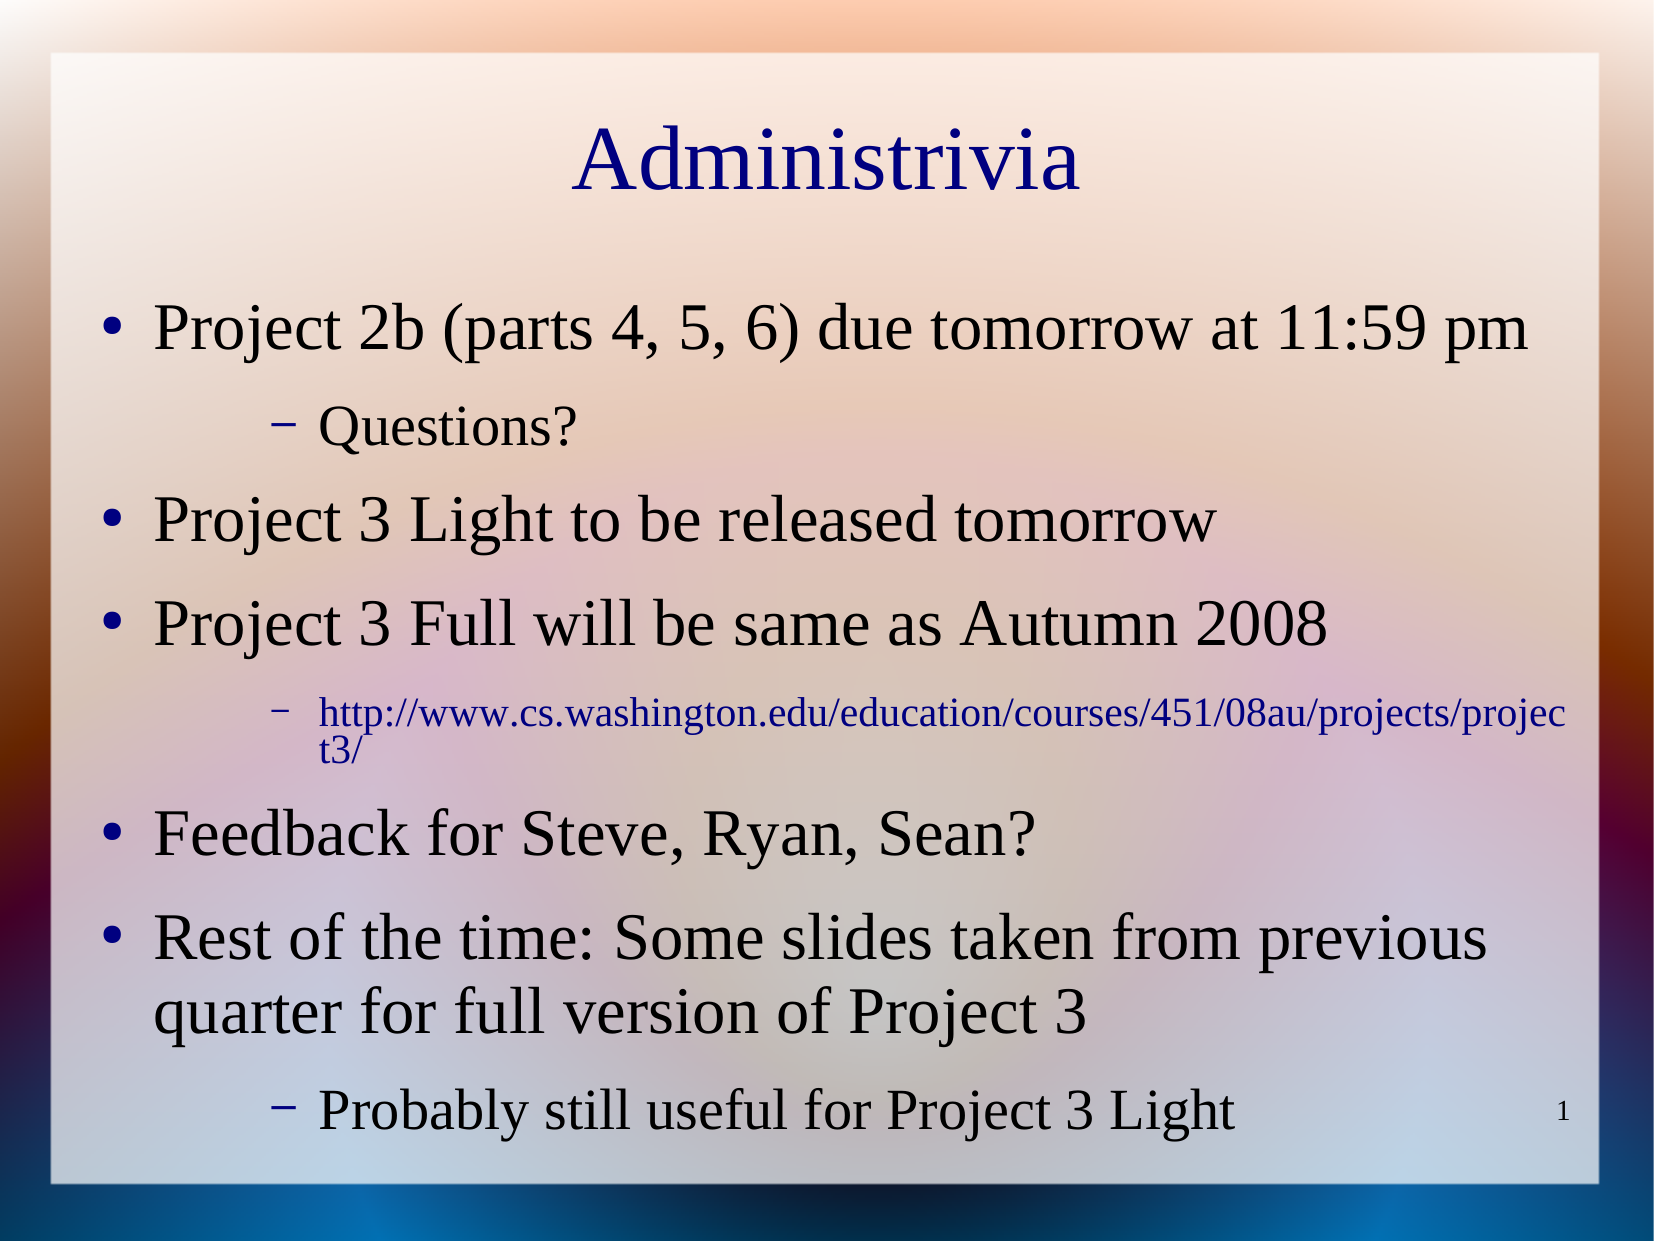

# Administrivia
Project 2b (parts 4, 5, 6) due tomorrow at 11:59 pm
Questions?
Project 3 Light to be released tomorrow
Project 3 Full will be same as Autumn 2008
http://www.cs.washington.edu/education/courses/451/08au/projects/project3/
Feedback for Steve, Ryan, Sean?
Rest of the time: Some slides taken from previous quarter for full version of Project 3
Probably still useful for Project 3 Light
1